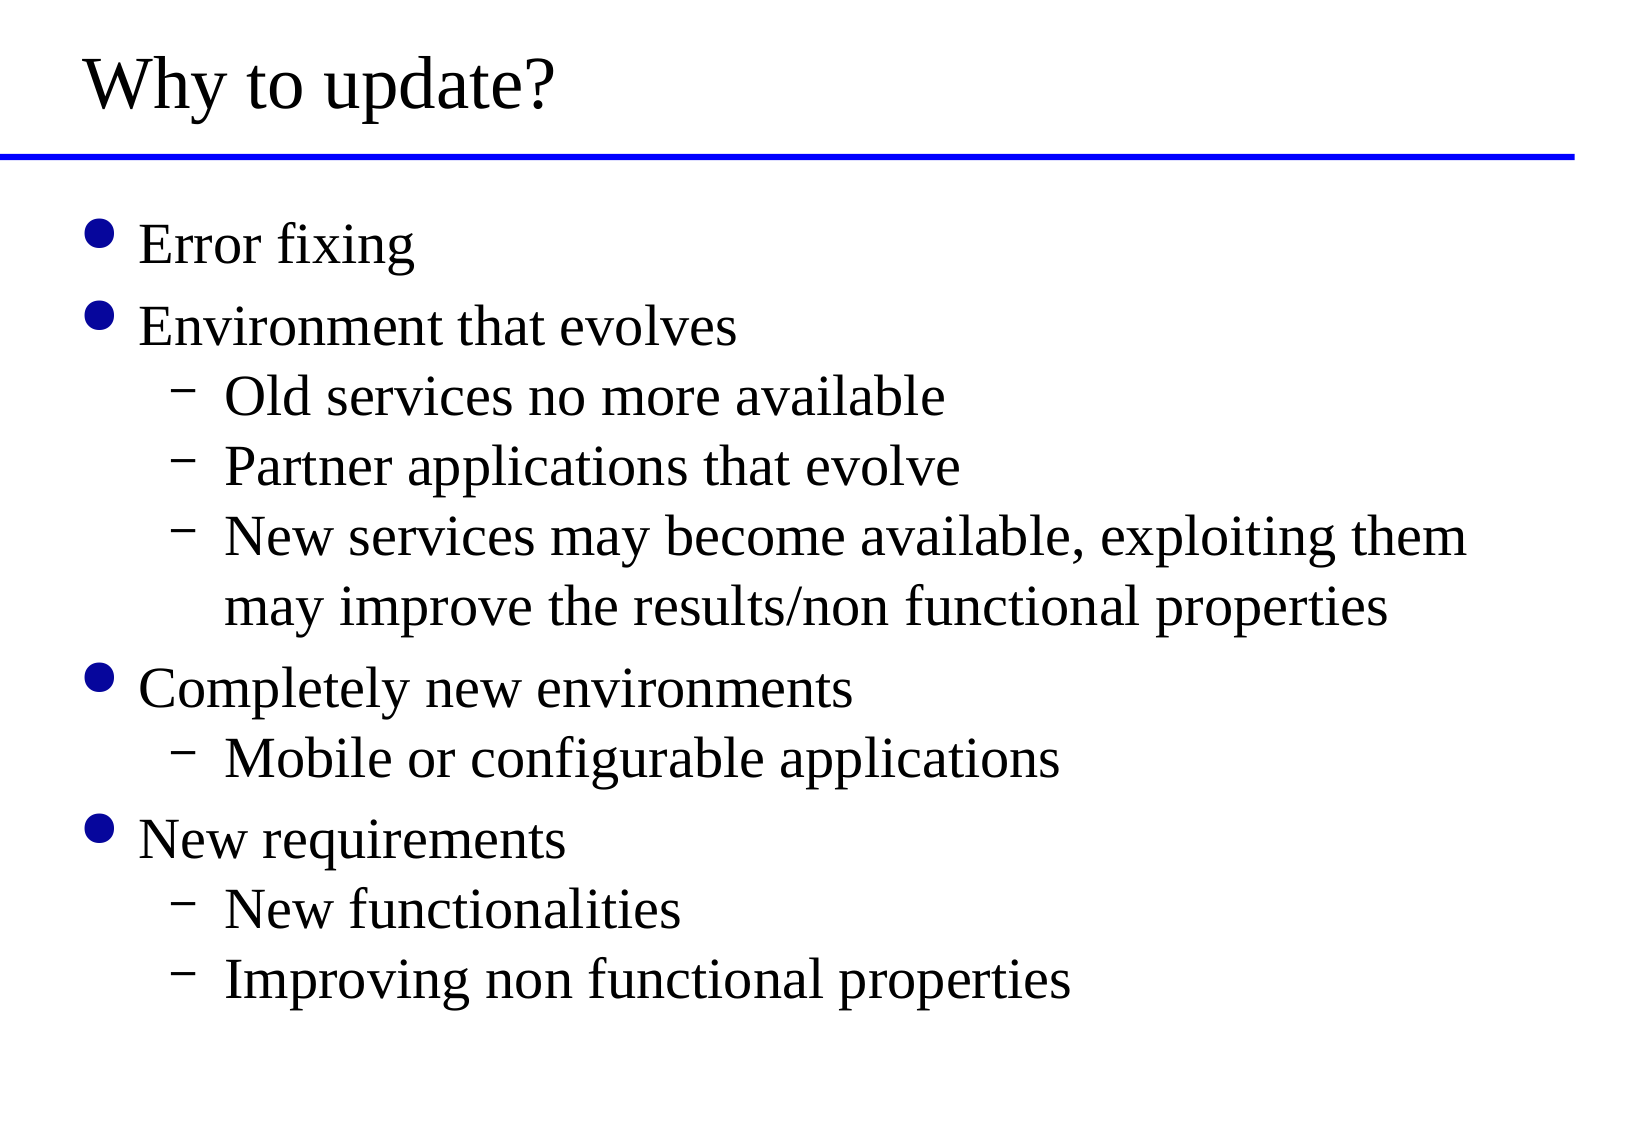

# Why to update?
Error fixing
Environment that evolves
Old services no more available
Partner applications that evolve
New services may become available, exploiting them may improve the results/non functional properties
Completely new environments
Mobile or configurable applications
New requirements
New functionalities
Improving non functional properties